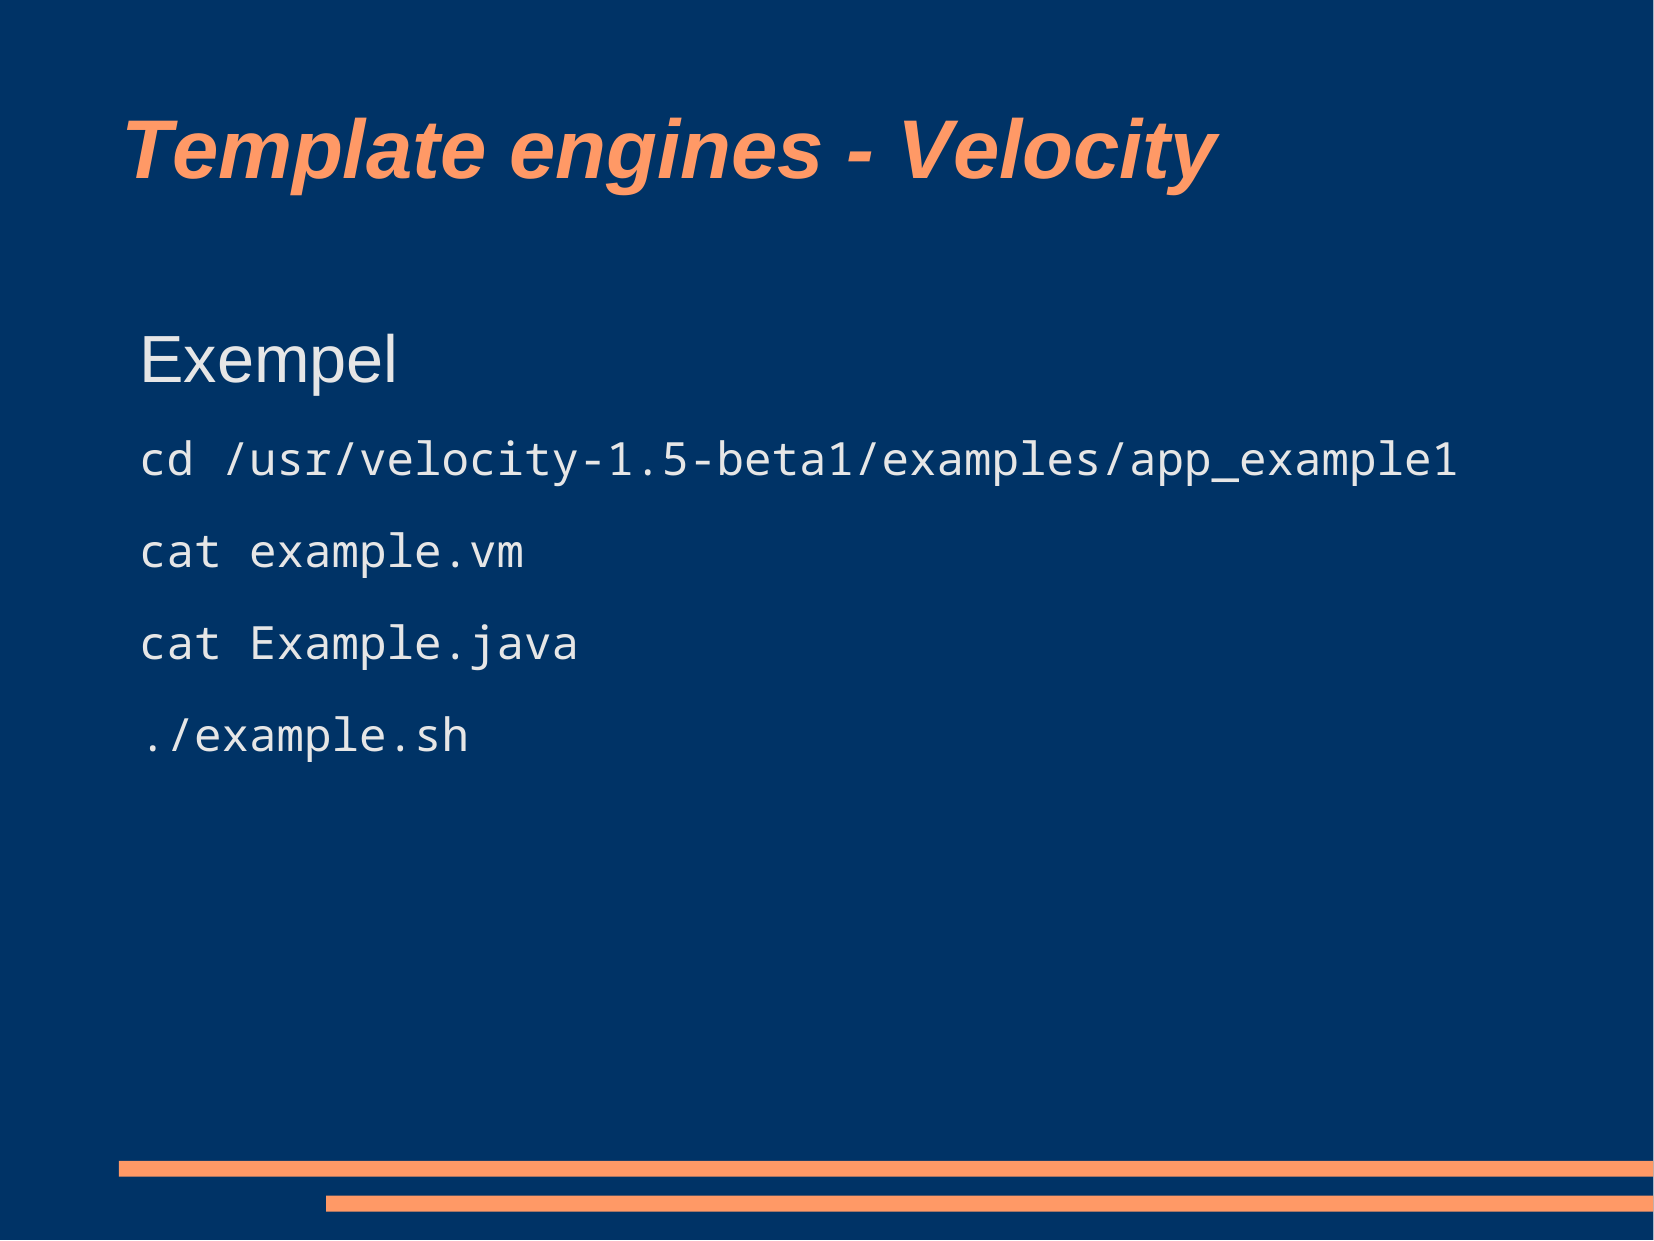

# Template engines - Velocity
Exempel
cd /usr/velocity-1.5-beta1/examples/app_example1
cat example.vm
cat Example.java
./example.sh